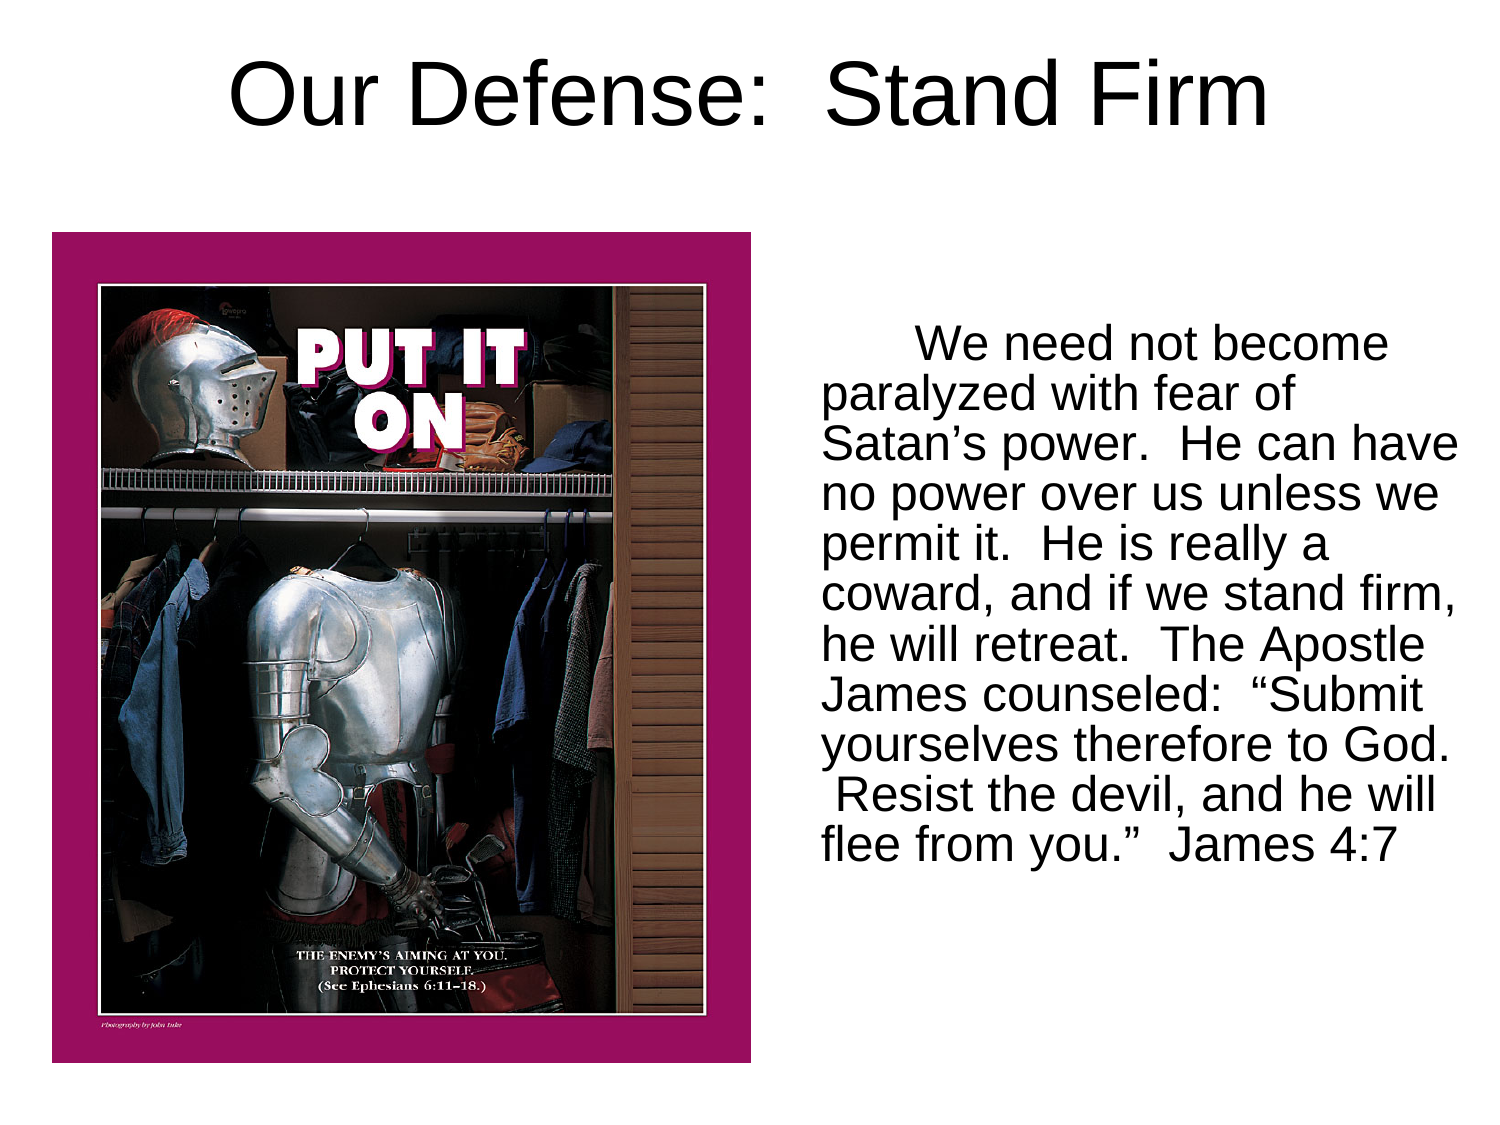

# Our Defense: Stand Firm
		We need not become paralyzed with fear of Satan’s power. He can have no power over us unless we permit it. He is really a coward, and if we stand firm, he will retreat. The Apostle James counseled: “Submit yourselves therefore to God. Resist the devil, and he will flee from you.” James 4:7